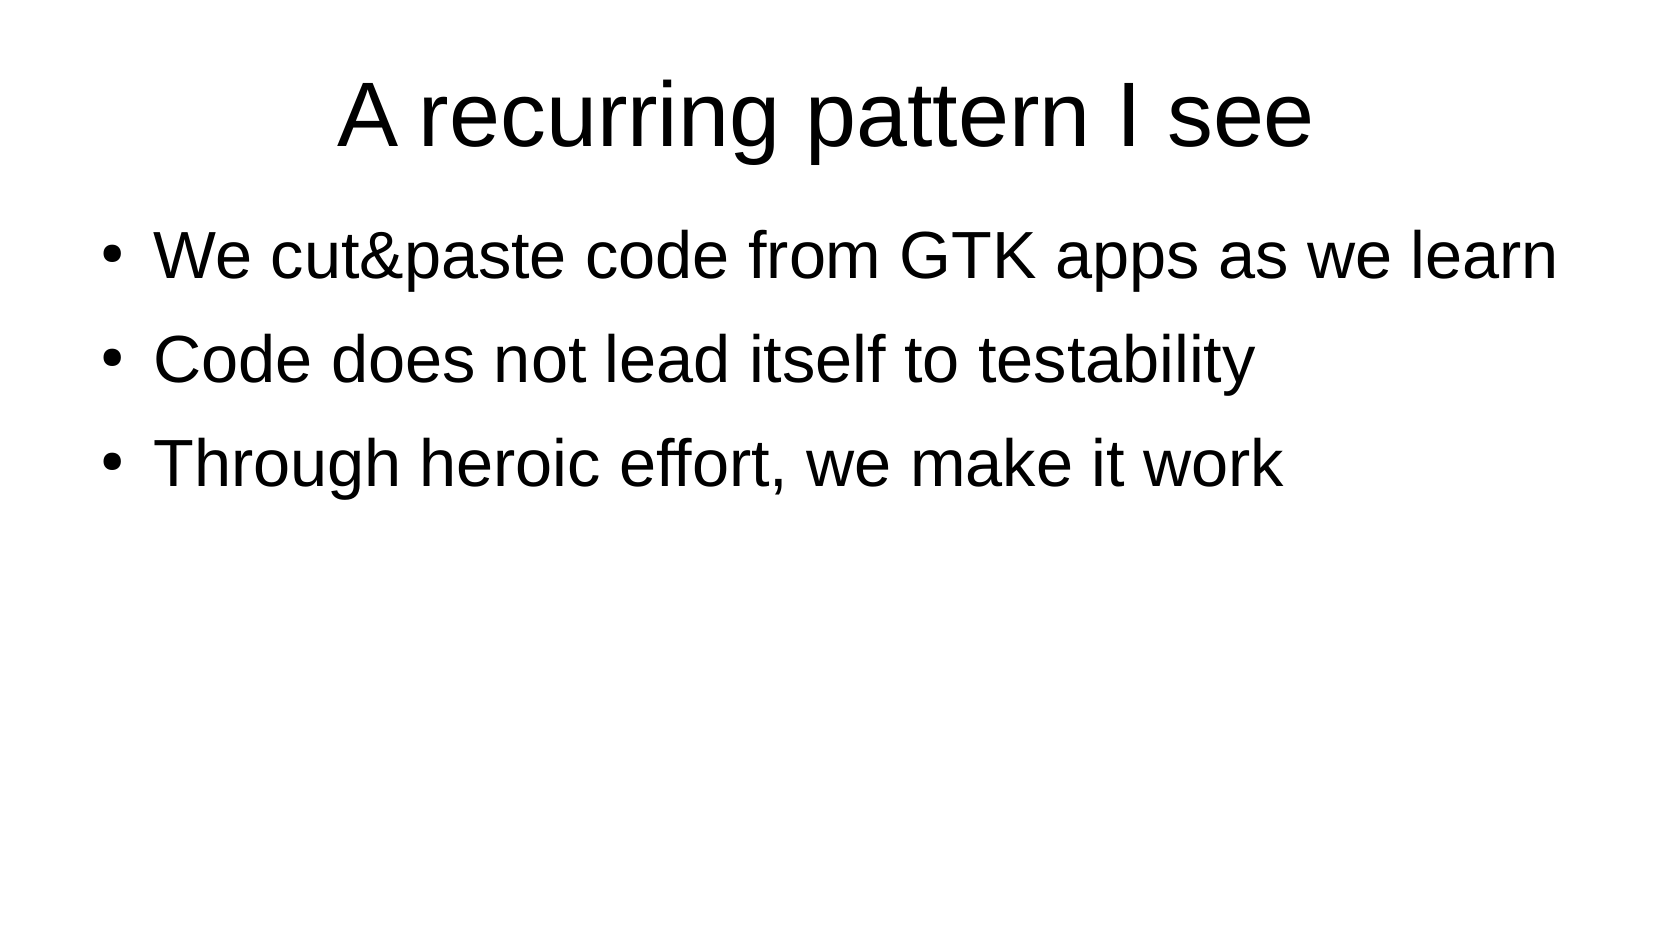

# A recurring pattern I see
We cut&paste code from GTK apps as we learn
Code does not lead itself to testability
Through heroic effort, we make it work